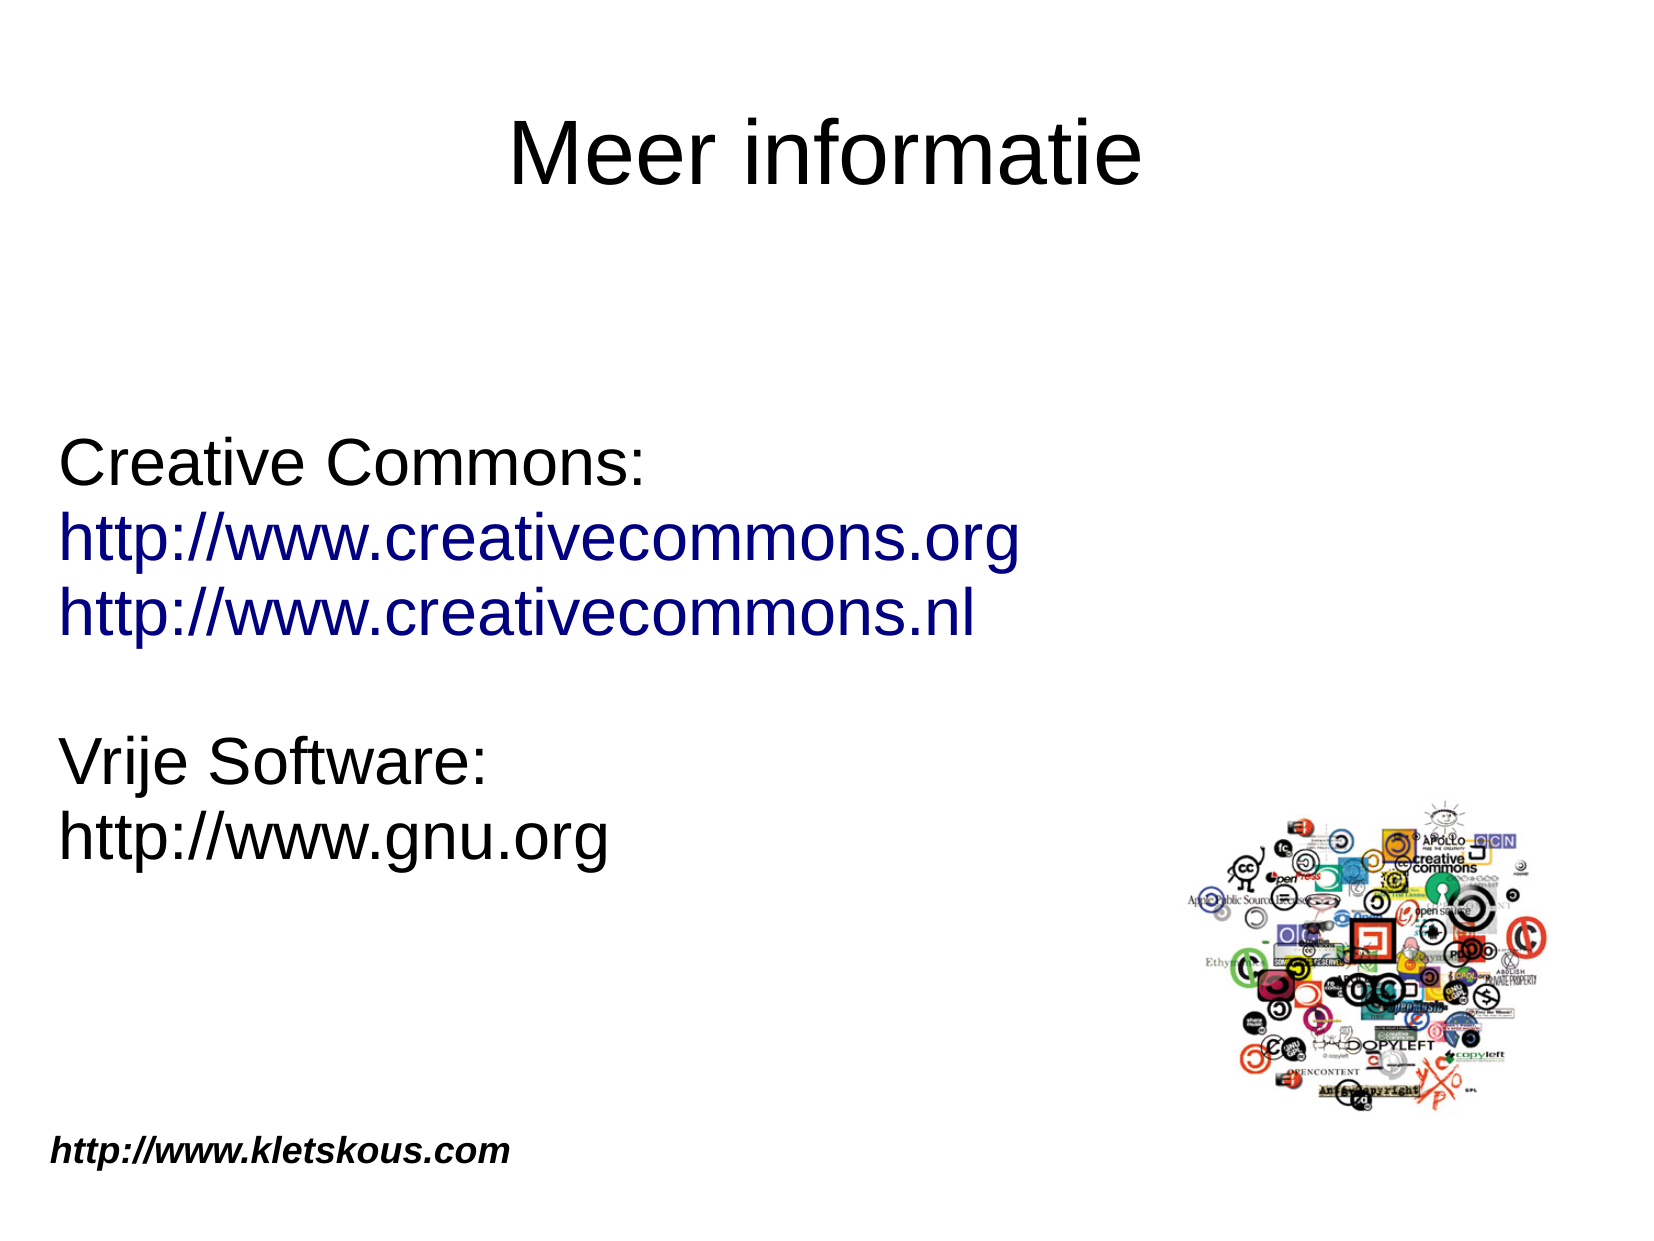

# Meer informatie
Creative Commons:
http://www.creativecommons.org
http://www.creativecommons.nl
Vrije Software:
http://www.gnu.org
http://www.kletskous.com